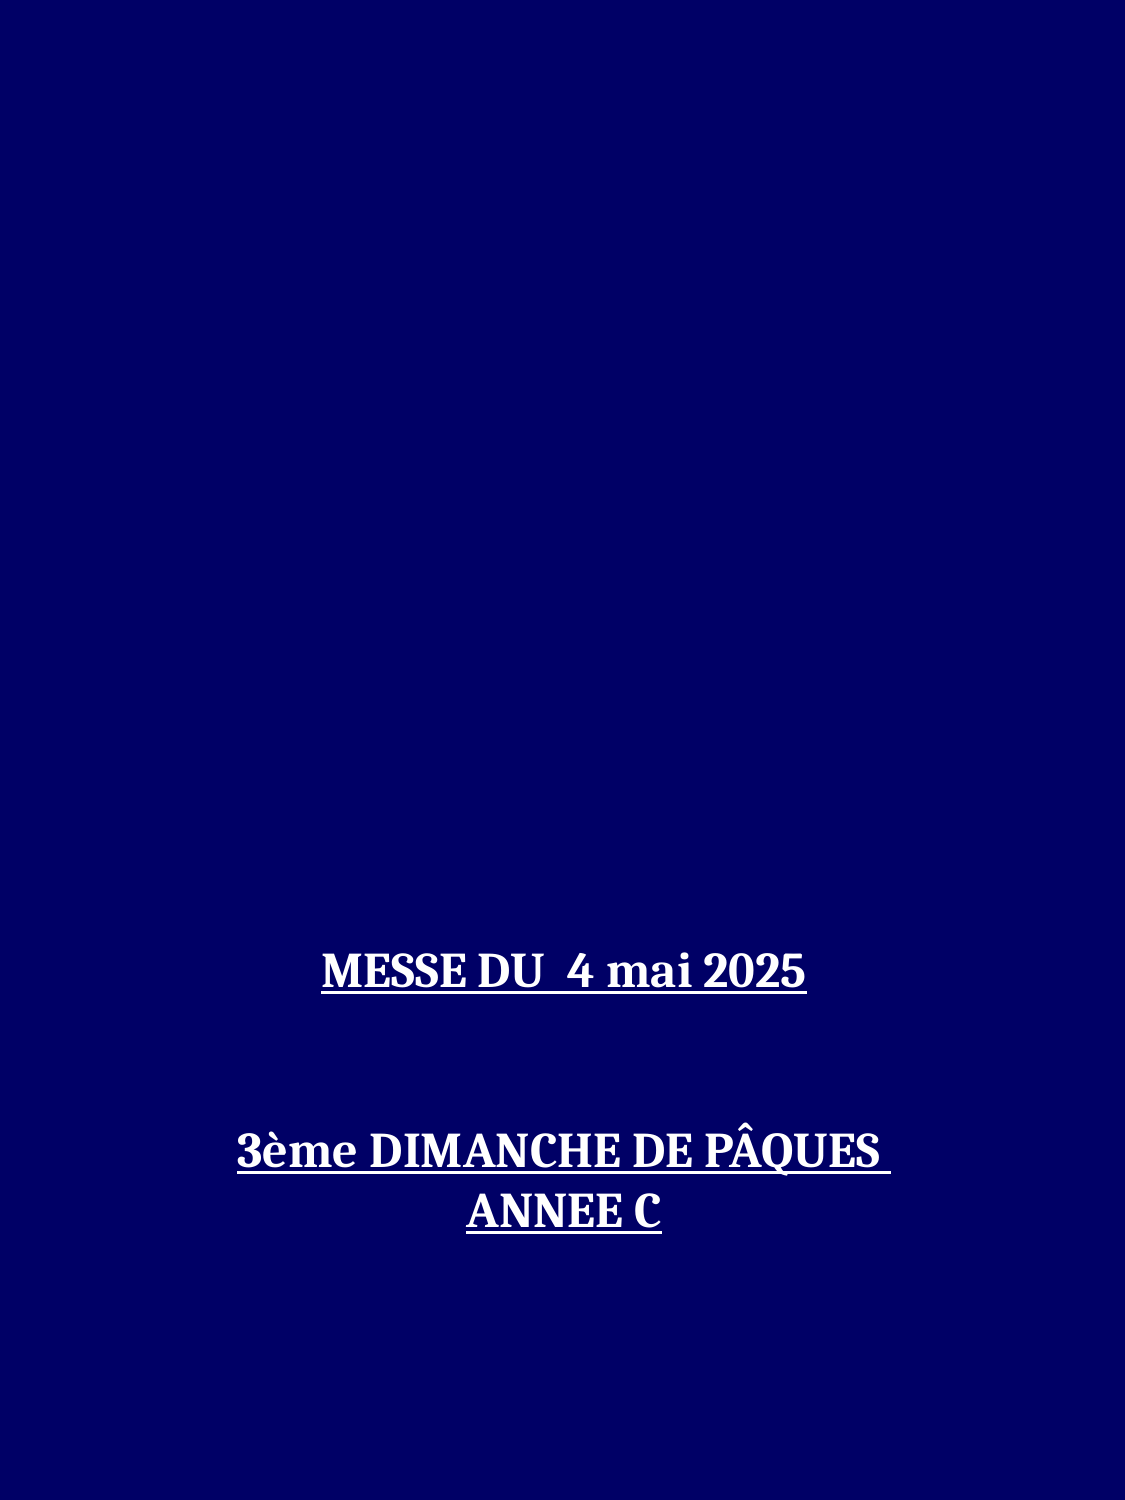

MESSE DU 4 mai 2025
3ème DIMANCHE DE PÂQUES
ANNEE C